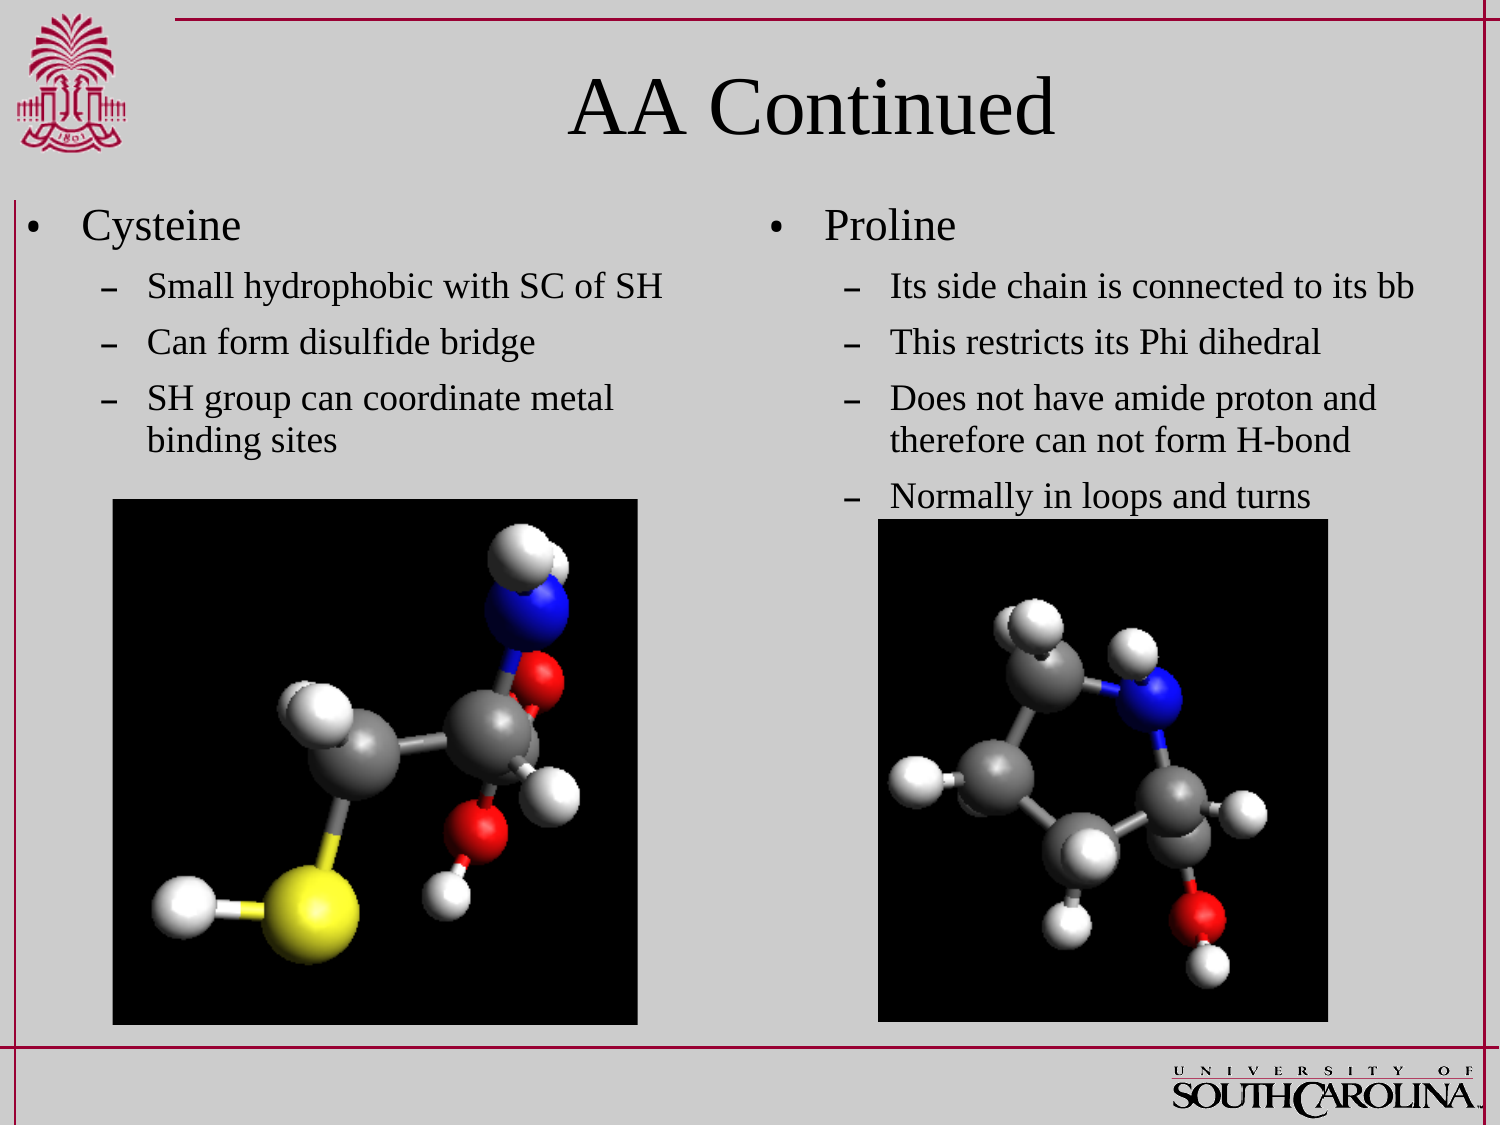

# AA Continued
Cysteine
Small hydrophobic with SC of SH
Can form disulfide bridge
SH group can coordinate metal binding sites
Proline
Its side chain is connected to its bb
This restricts its Phi dihedral
Does not have amide proton and therefore can not form H-bond
Normally in loops and turns